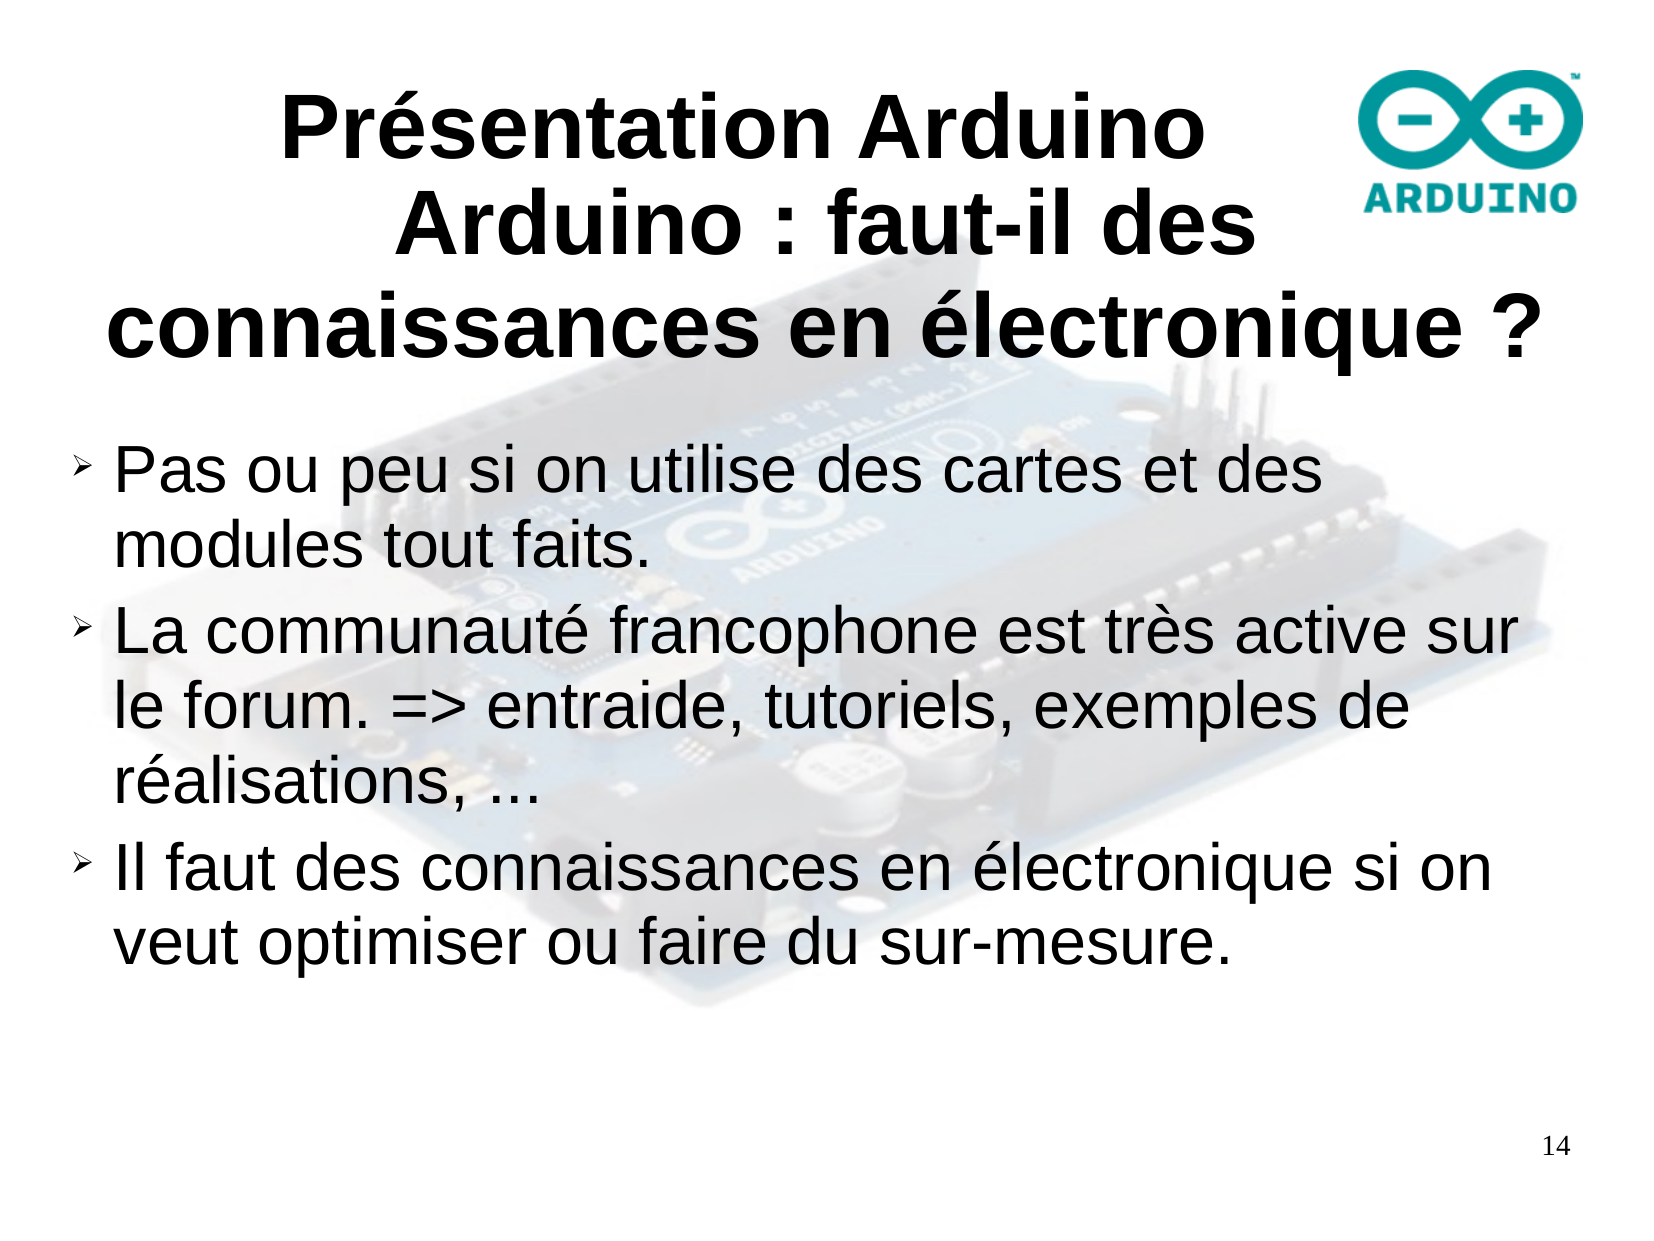

Présentation Arduino
Arduino : faut-il des connaissances en électronique ?
# Pas ou peu si on utilise des cartes et des modules tout faits.
La communauté francophone est très active sur le forum. => entraide, tutoriels, exemples de réalisations, ...
Il faut des connaissances en électronique si on veut optimiser ou faire du sur-mesure.
14